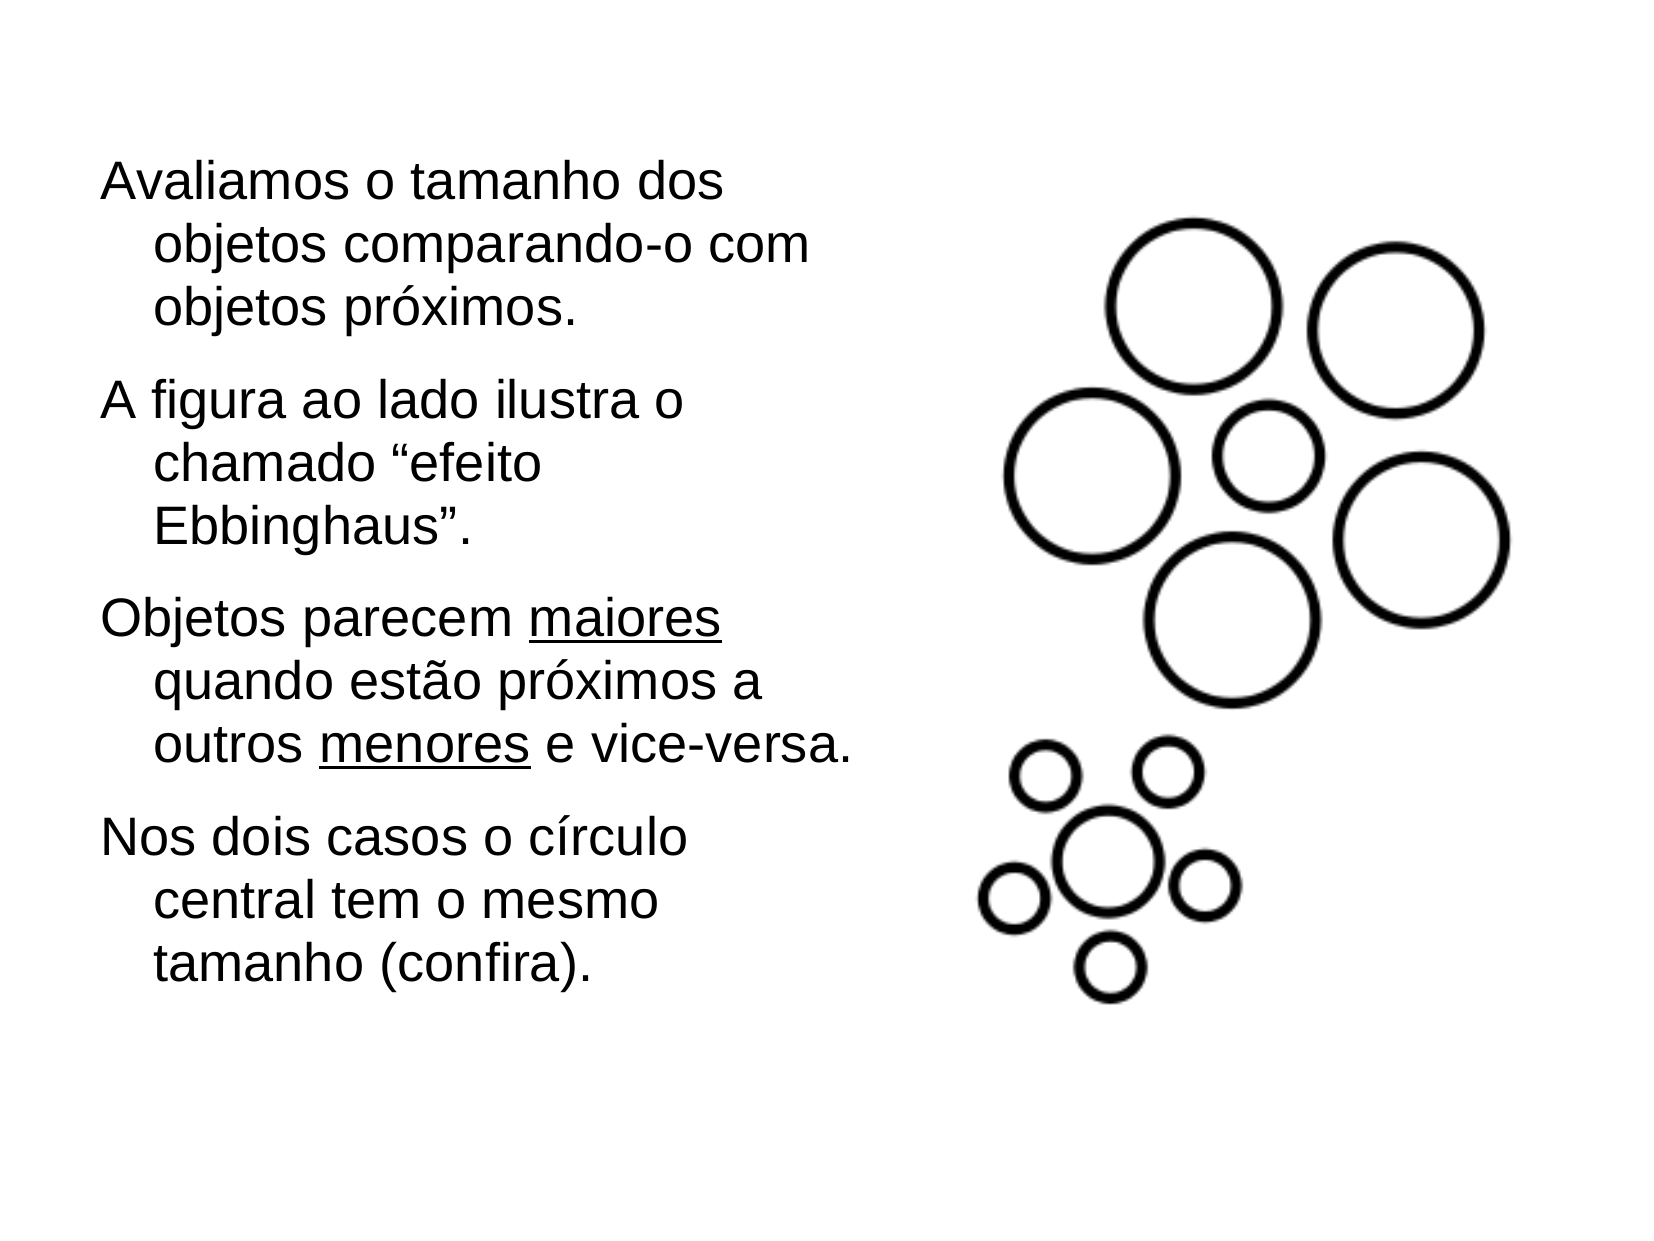

#
Avaliamos o tamanho dos objetos comparando-o com objetos próximos.
A figura ao lado ilustra o chamado “efeito Ebbinghaus”.
Objetos parecem maiores quando estão próximos a outros menores e vice-versa.
Nos dois casos o círculo central tem o mesmo tamanho (confira).